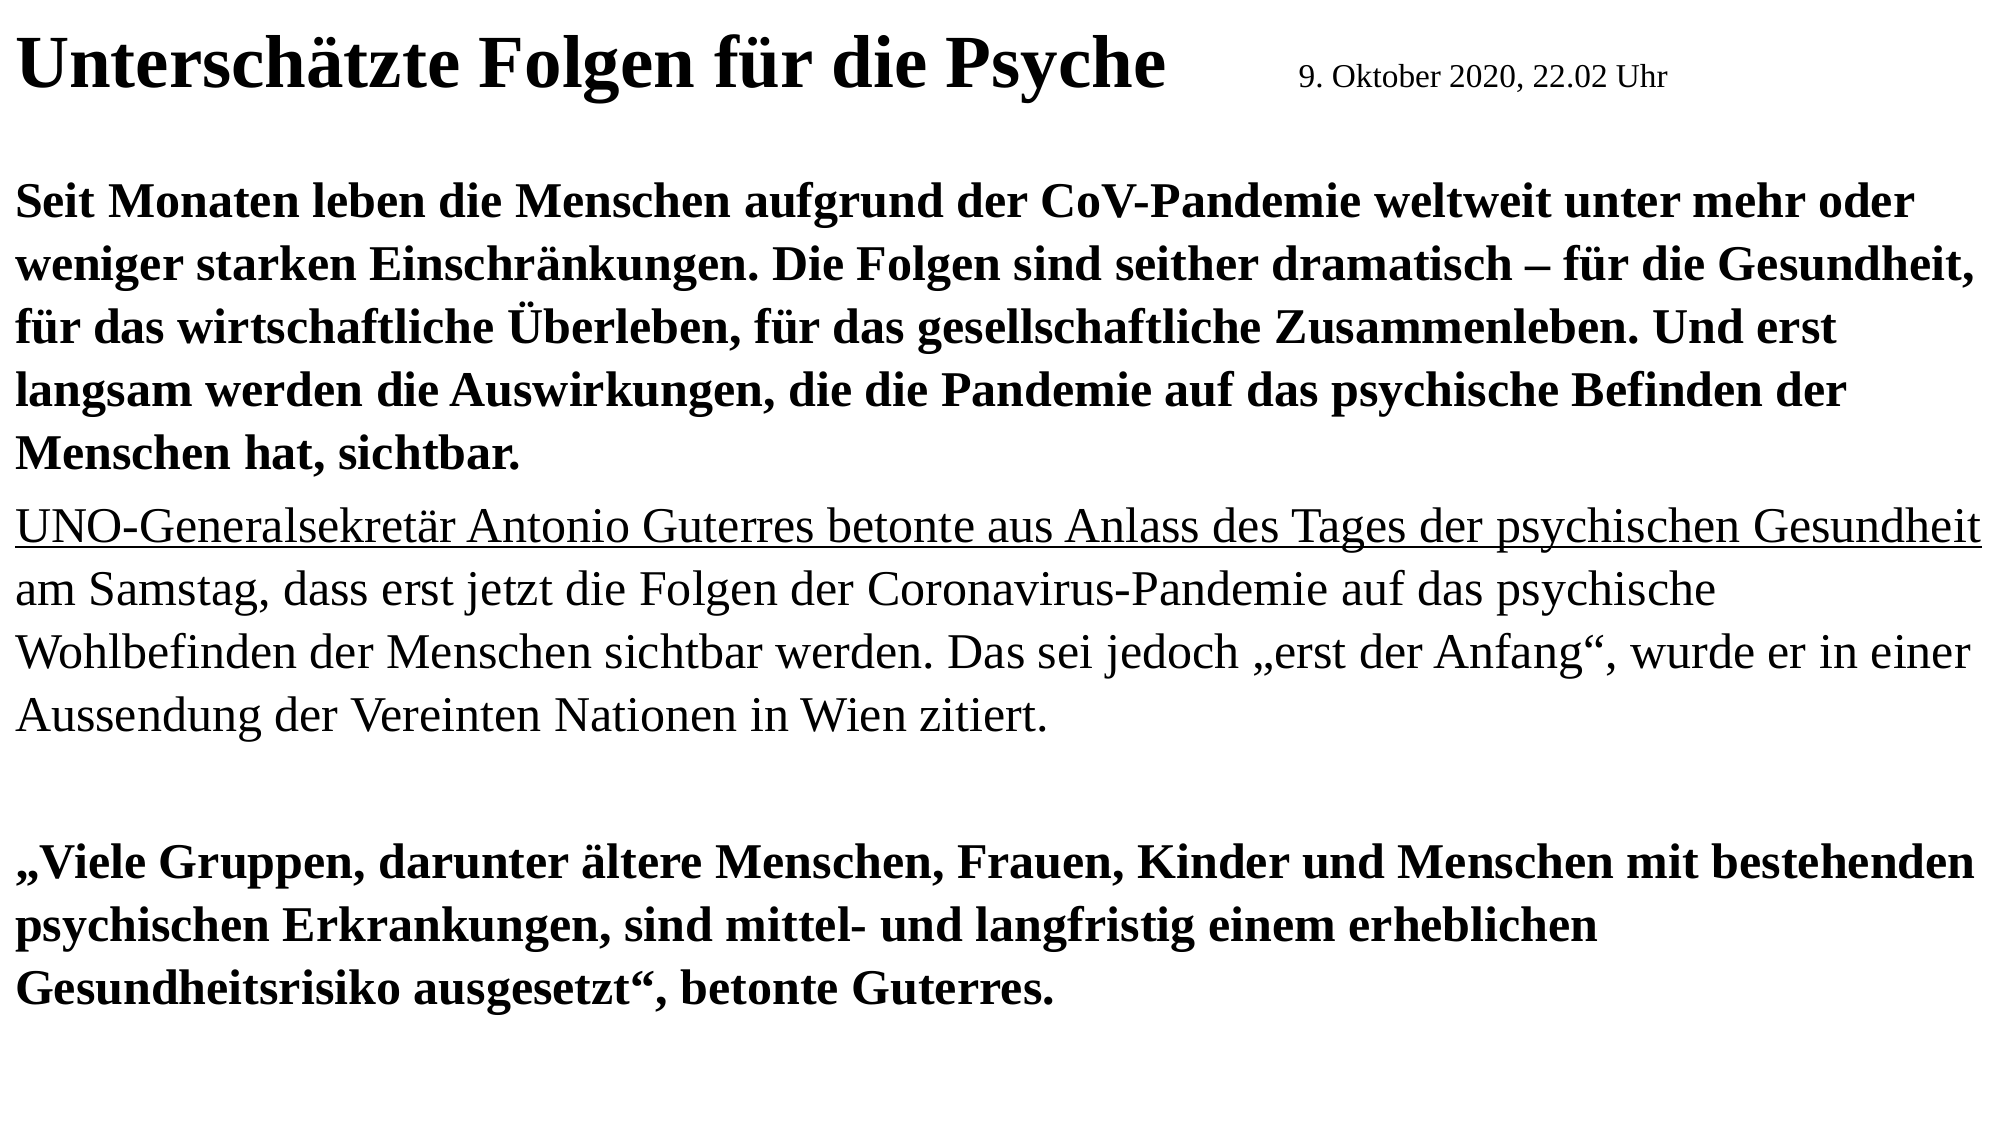

Unterschätzte Folgen für die Psyche 9. Oktober 2020, 22.02 Uhr
Seit Monaten leben die Menschen aufgrund der CoV-Pandemie weltweit unter mehr oder weniger starken Einschränkungen. Die Folgen sind seither dramatisch – für die Gesundheit, für das wirtschaftliche Überleben, für das gesellschaftliche Zusammenleben. Und erst langsam werden die Auswirkungen, die die Pandemie auf das psychische Befinden der Menschen hat, sichtbar.
UNO-Generalsekretär Antonio Guterres betonte aus Anlass des Tages der psychischen Gesundheit am Samstag, dass erst jetzt die Folgen der Coronavirus-Pandemie auf das psychische Wohlbefinden der Menschen sichtbar werden. Das sei jedoch „erst der Anfang“, wurde er in einer Aussendung der Vereinten Nationen in Wien zitiert.
„Viele Gruppen, darunter ältere Menschen, Frauen, Kinder und Menschen mit bestehenden psychischen Erkrankungen, sind mittel- und langfristig einem erheblichen Gesundheitsrisiko ausgesetzt“, betonte Guterres.